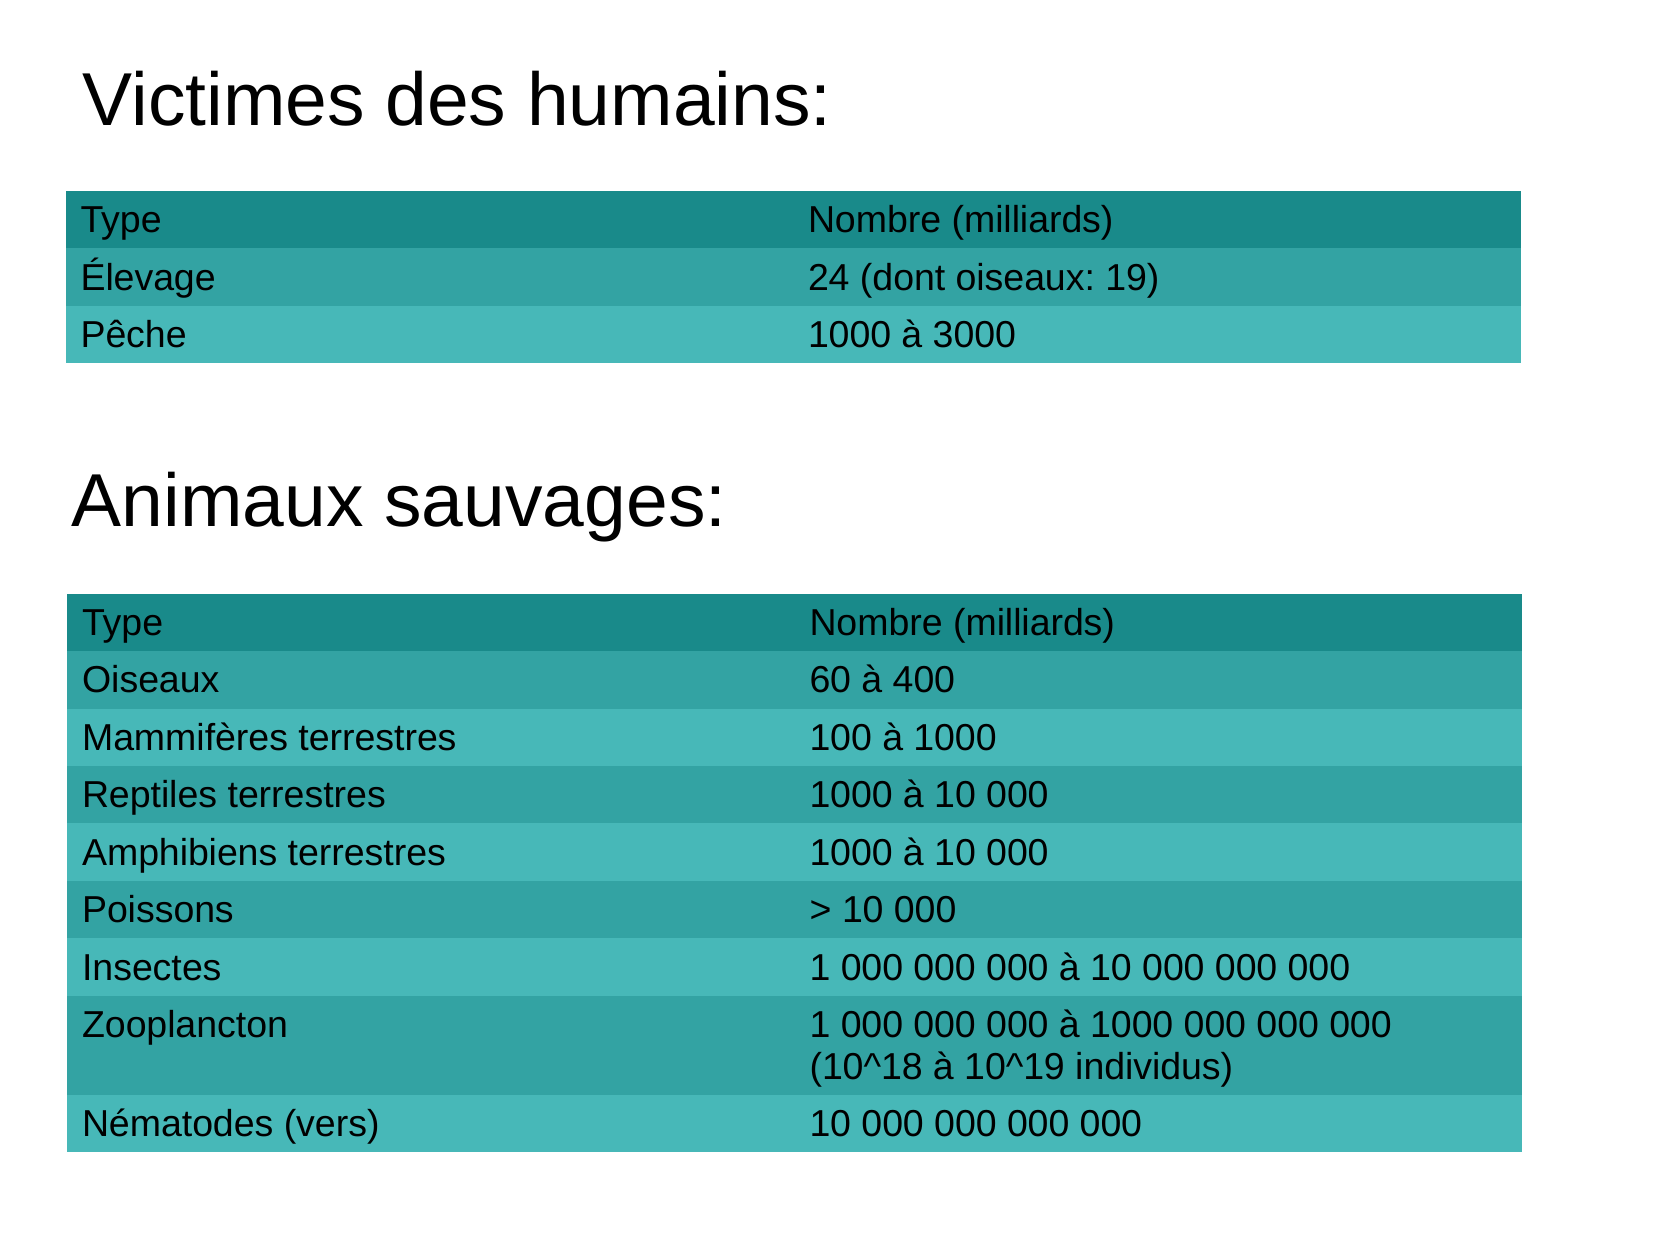

# Victimes des humains:
| Type | Nombre (milliards) |
| --- | --- |
| Élevage | 24 (dont oiseaux: 19) |
| Pêche | 1000 à 3000 |
Animaux sauvages:
| Type | Nombre (milliards) |
| --- | --- |
| Oiseaux | 60 à 400 |
| Mammifères terrestres | 100 à 1000 |
| Reptiles terrestres | 1000 à 10 000 |
| Amphibiens terrestres | 1000 à 10 000 |
| Poissons | > 10 000 |
| Insectes | 1 000 000 000 à 10 000 000 000 |
| Zooplancton | 1 000 000 000 à 1000 000 000 000 (10^18 à 10^19 individus) |
| Nématodes (vers) | 10 000 000 000 000 |